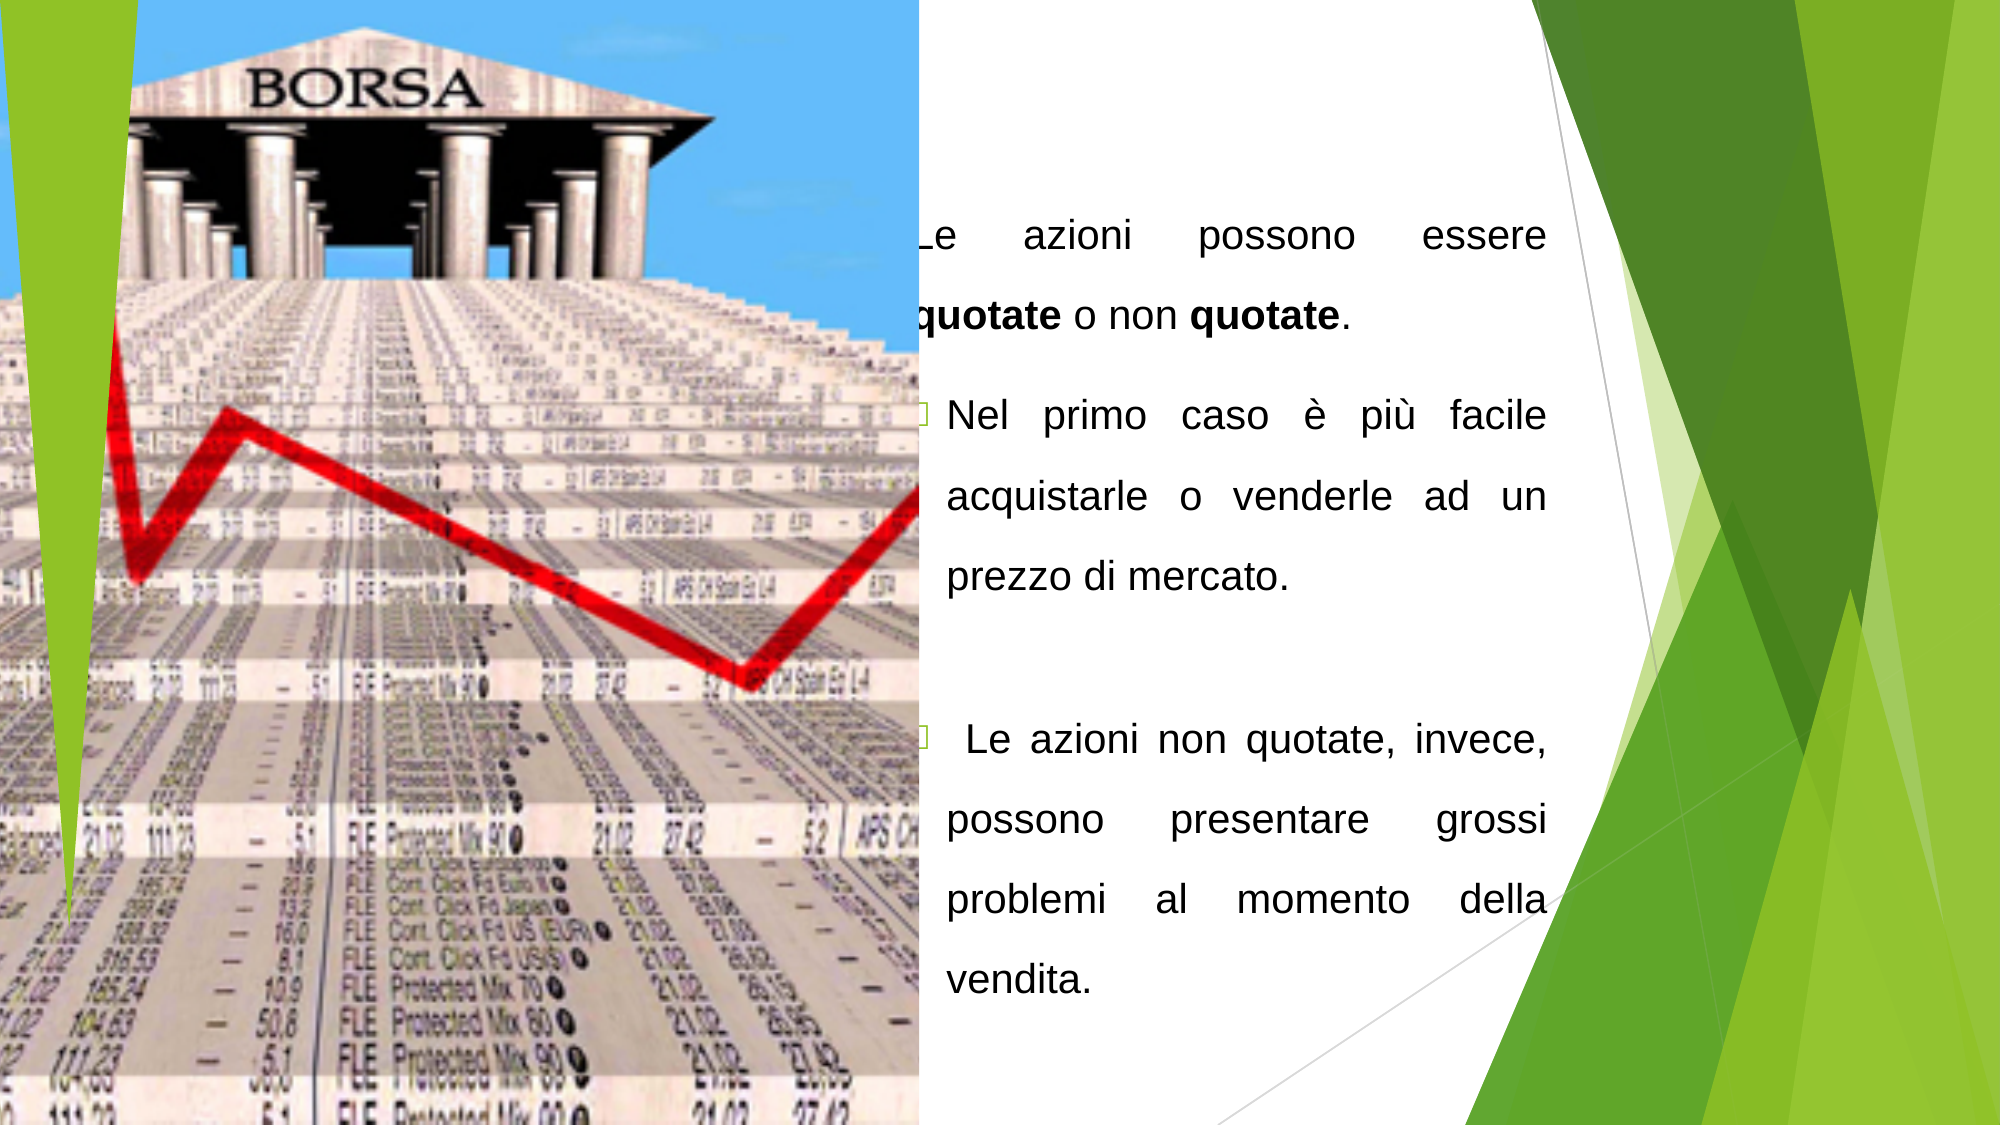

Le azioni possono essere quotate o non quotate.
Nel primo caso è più facile acquistarle o venderle ad un prezzo di mercato.
 Le azioni non quotate, invece, possono presentare grossi problemi al momento della vendita.